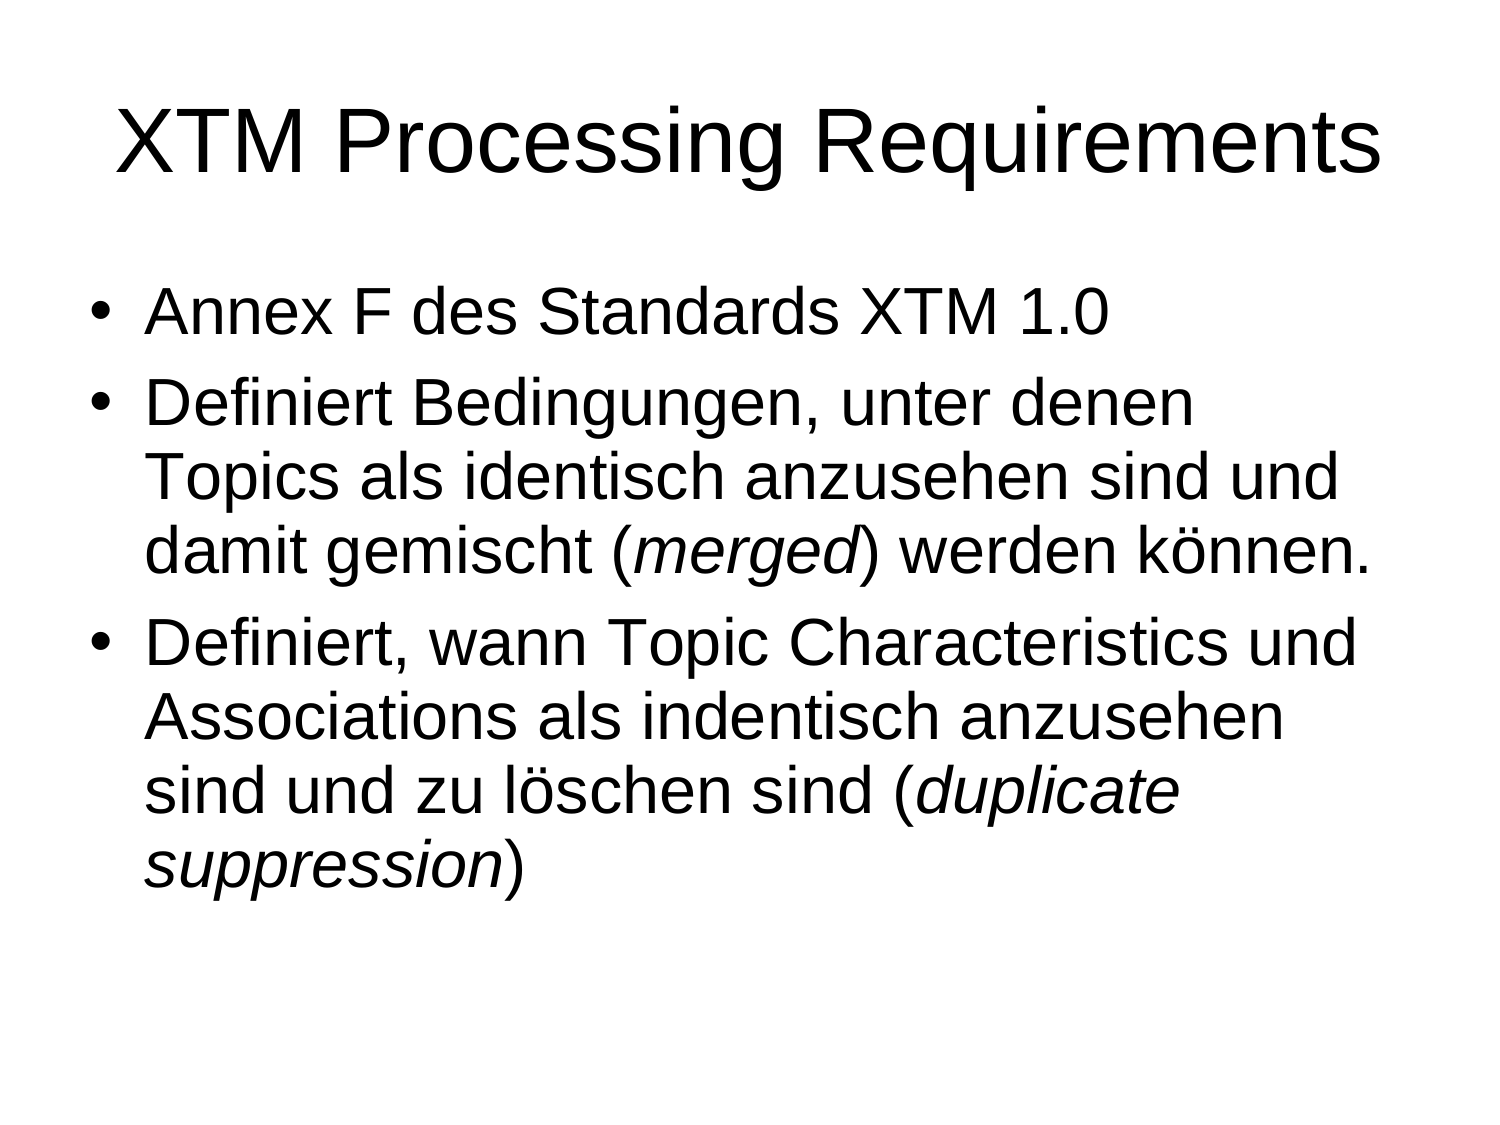

# XTM Processing Requirements
Annex F des Standards XTM 1.0
Definiert Bedingungen, unter denen Topics als identisch anzusehen sind und damit gemischt (merged) werden können.
Definiert, wann Topic Characteristics und Associations als indentisch anzusehen sind und zu löschen sind (duplicate suppression)